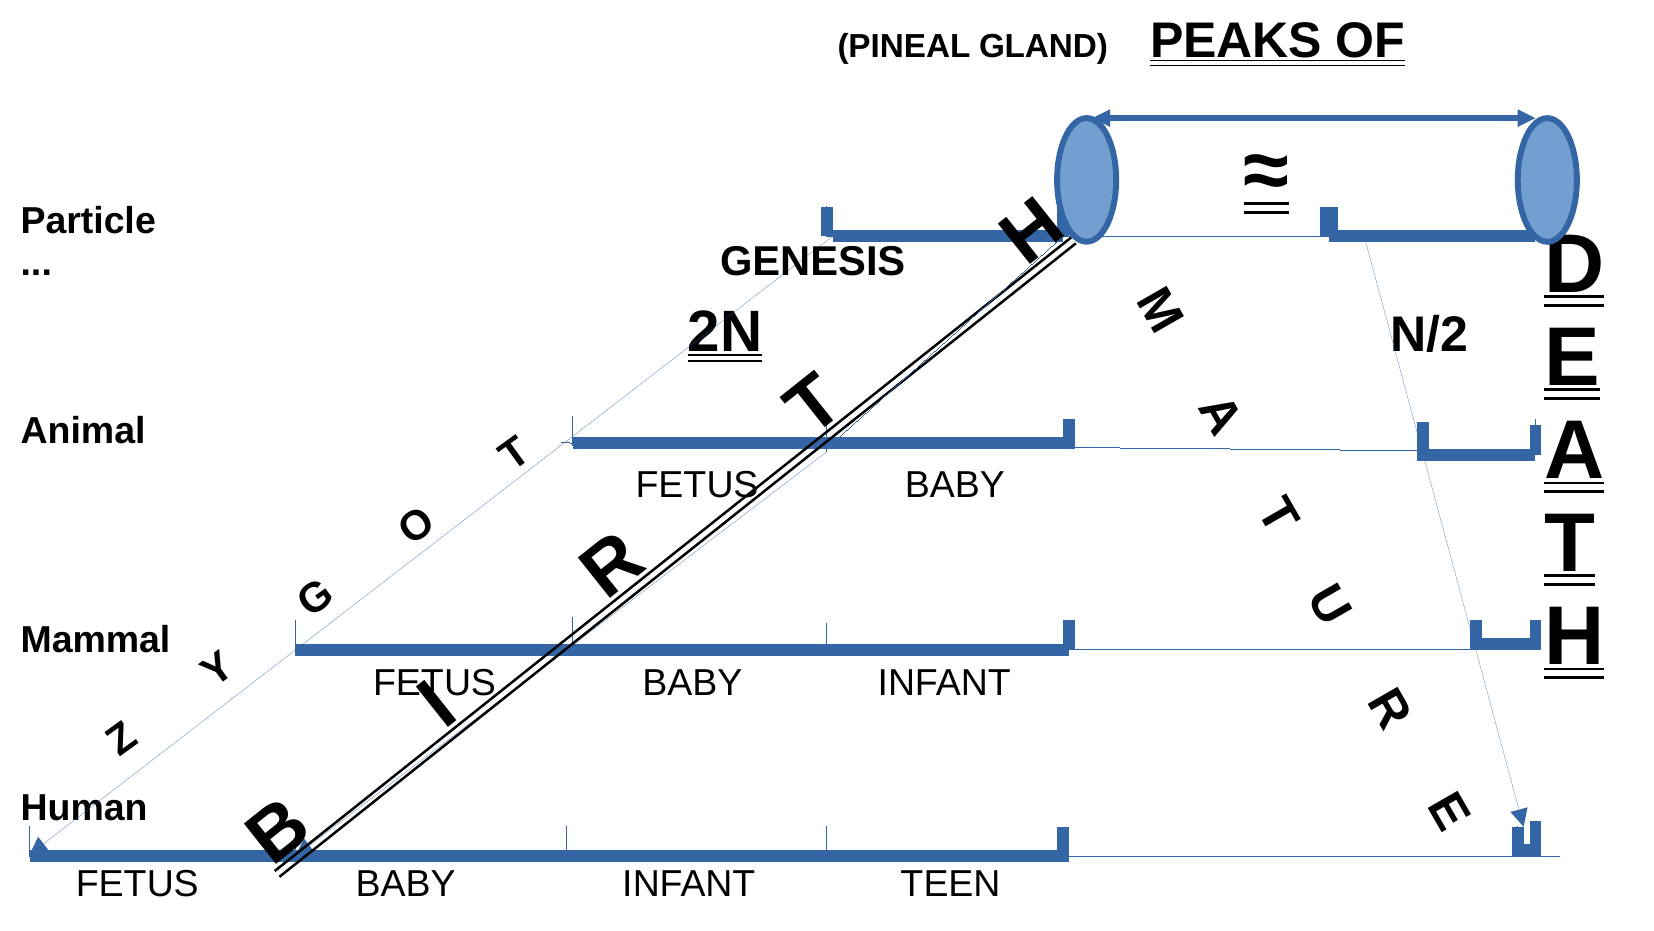

(PINEAL GLAND) PEAKS OF
 ≈
D
E
A
T
H
Particle
...
Animal
Mammal
Human
GENESIS
 2N N/2
 FETUS BABY
B I R T H
Z Y G O T
M A T U R E
 FETUS BABY INFANT
 FETUS BABY INFANT TEEN